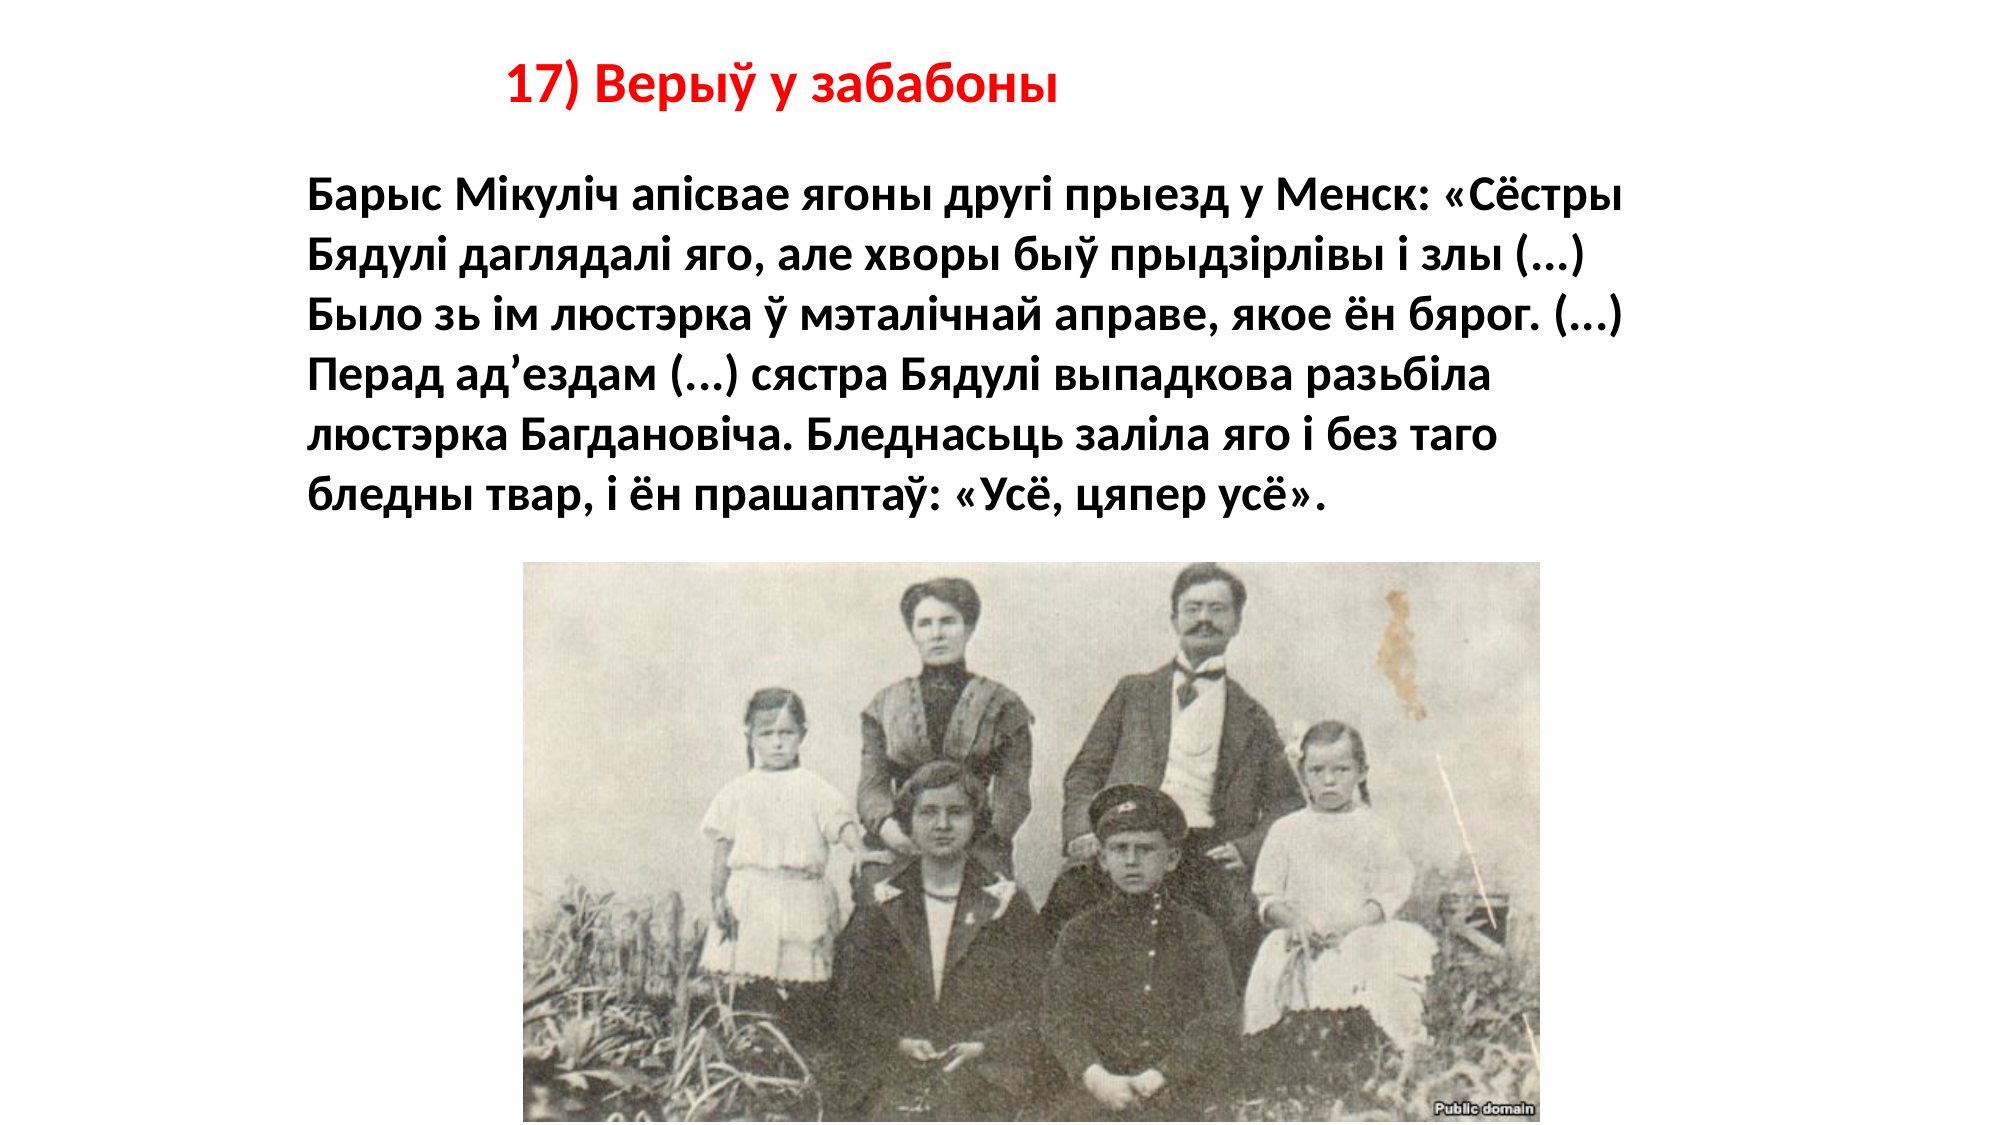

17) Верыў у забабоны
Барыс Мікуліч апісвае ягоны другі прыезд у Менск: «Сёстры Бядулі даглядалі яго, але хворы быў прыдзірлівы і злы (...) Было зь ім люстэрка ў мэталічнай аправе, якое ён бярог. (...) Перад ад’ездам (...) сястра Бядулі выпадкова разьбіла люстэрка Багдановіча. Бледнасьць заліла яго і без таго бледны твар, і ён прашаптаў: «Усё, цяпер усё».